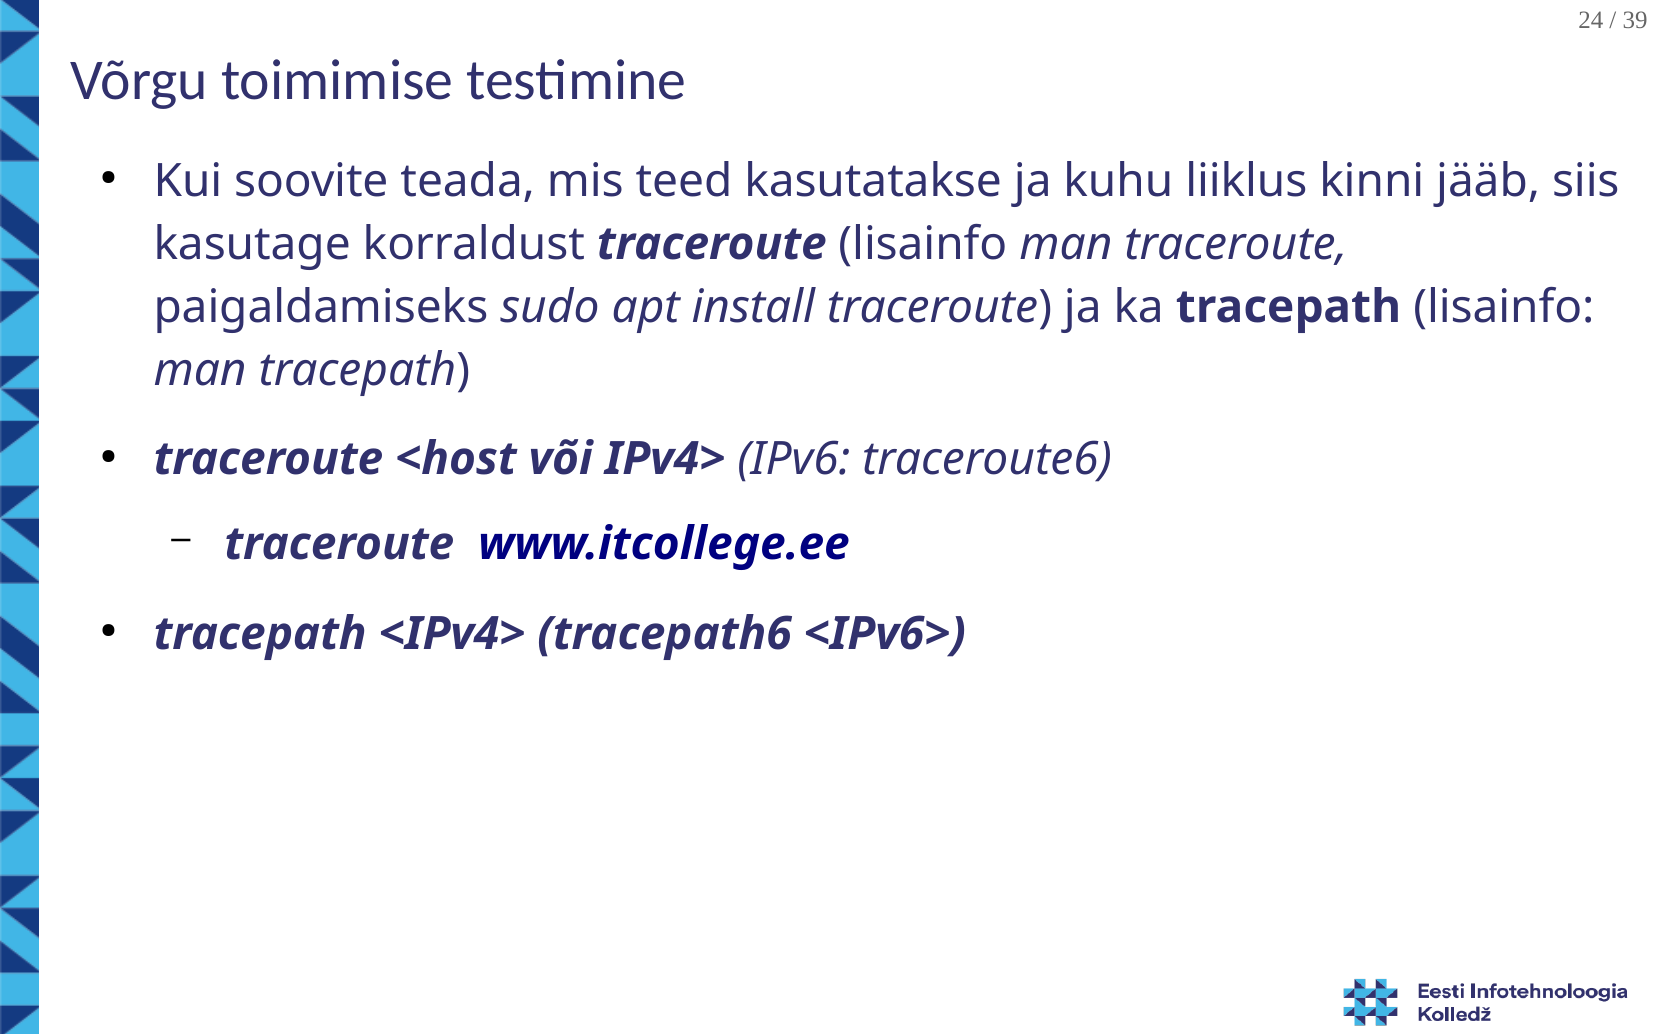

# Võrgu toimimise testimine
Kui soovite teada, mis teed kasutatakse ja kuhu liiklus kinni jääb, siis kasutage korraldust traceroute (lisainfo man traceroute, paigaldamiseks sudo apt install traceroute) ja ka tracepath (lisainfo: man tracepath)
traceroute <host või IPv4> (IPv6: traceroute6)
traceroute  www.itcollege.ee
tracepath <IPv4> (tracepath6 <IPv6>)